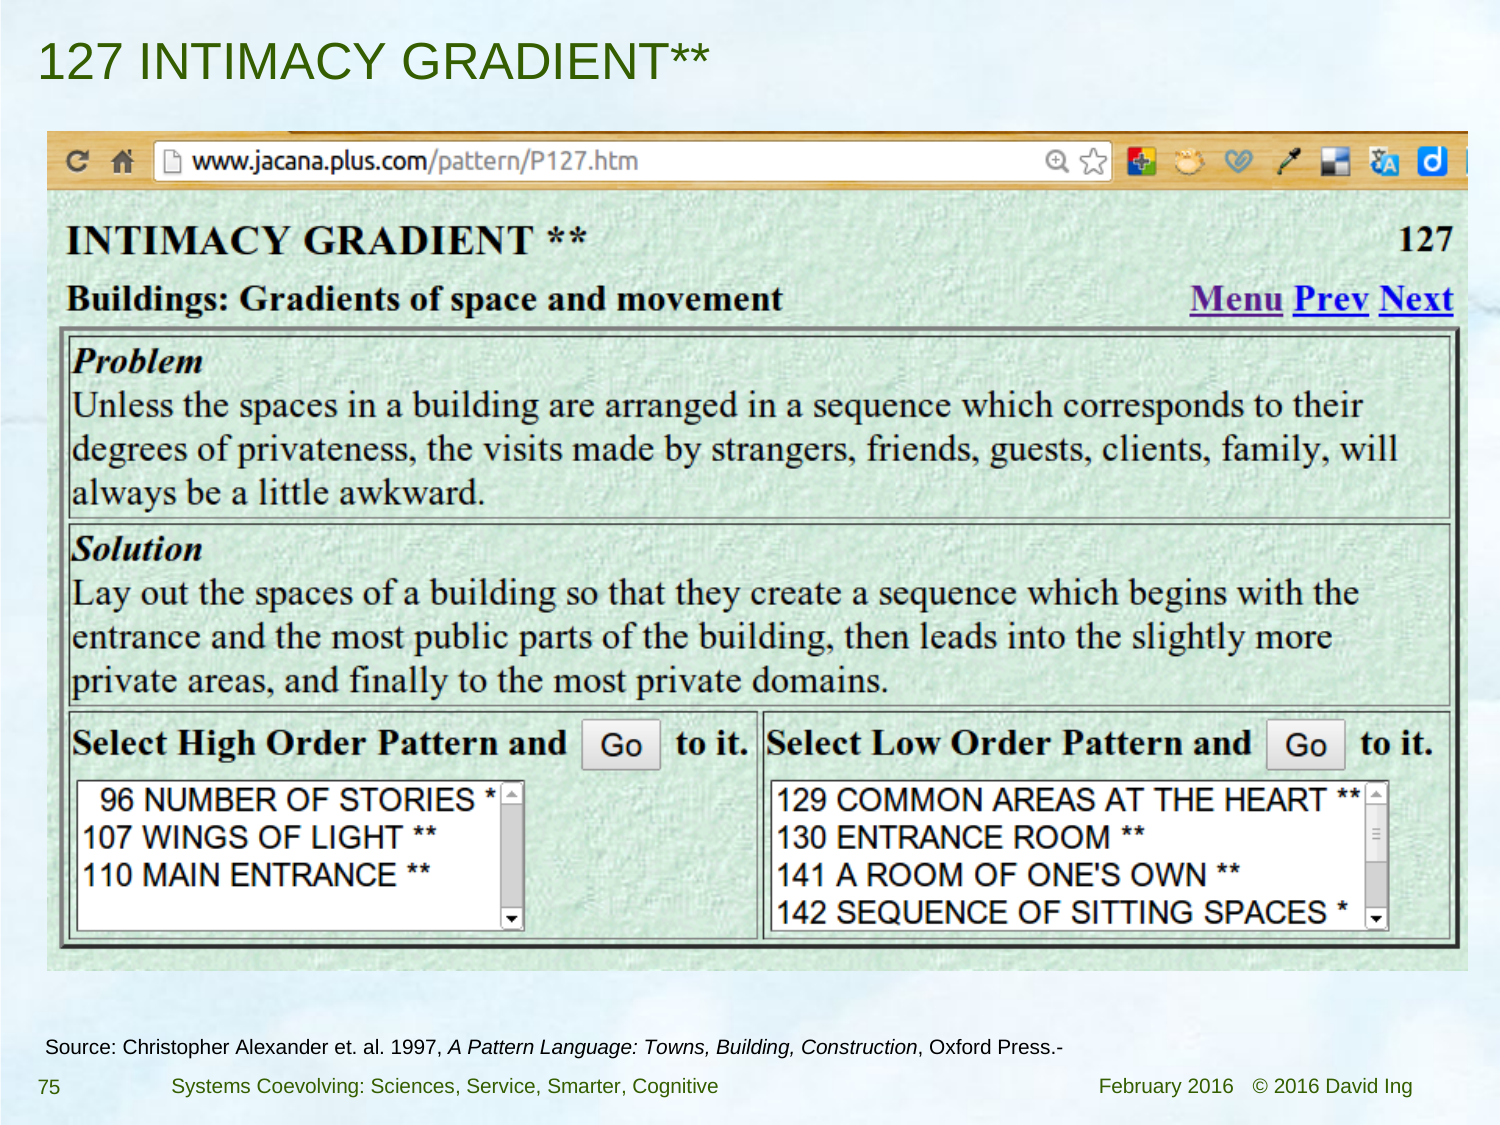

# 127 INTIMACY GRADIENT**
Source: Christopher Alexander et. al. 1997, A Pattern Language: Towns, Building, Construction, Oxford Press.-
Systems Coevolving: Sciences, Service, Smarter, Cognitive
February 2016
75